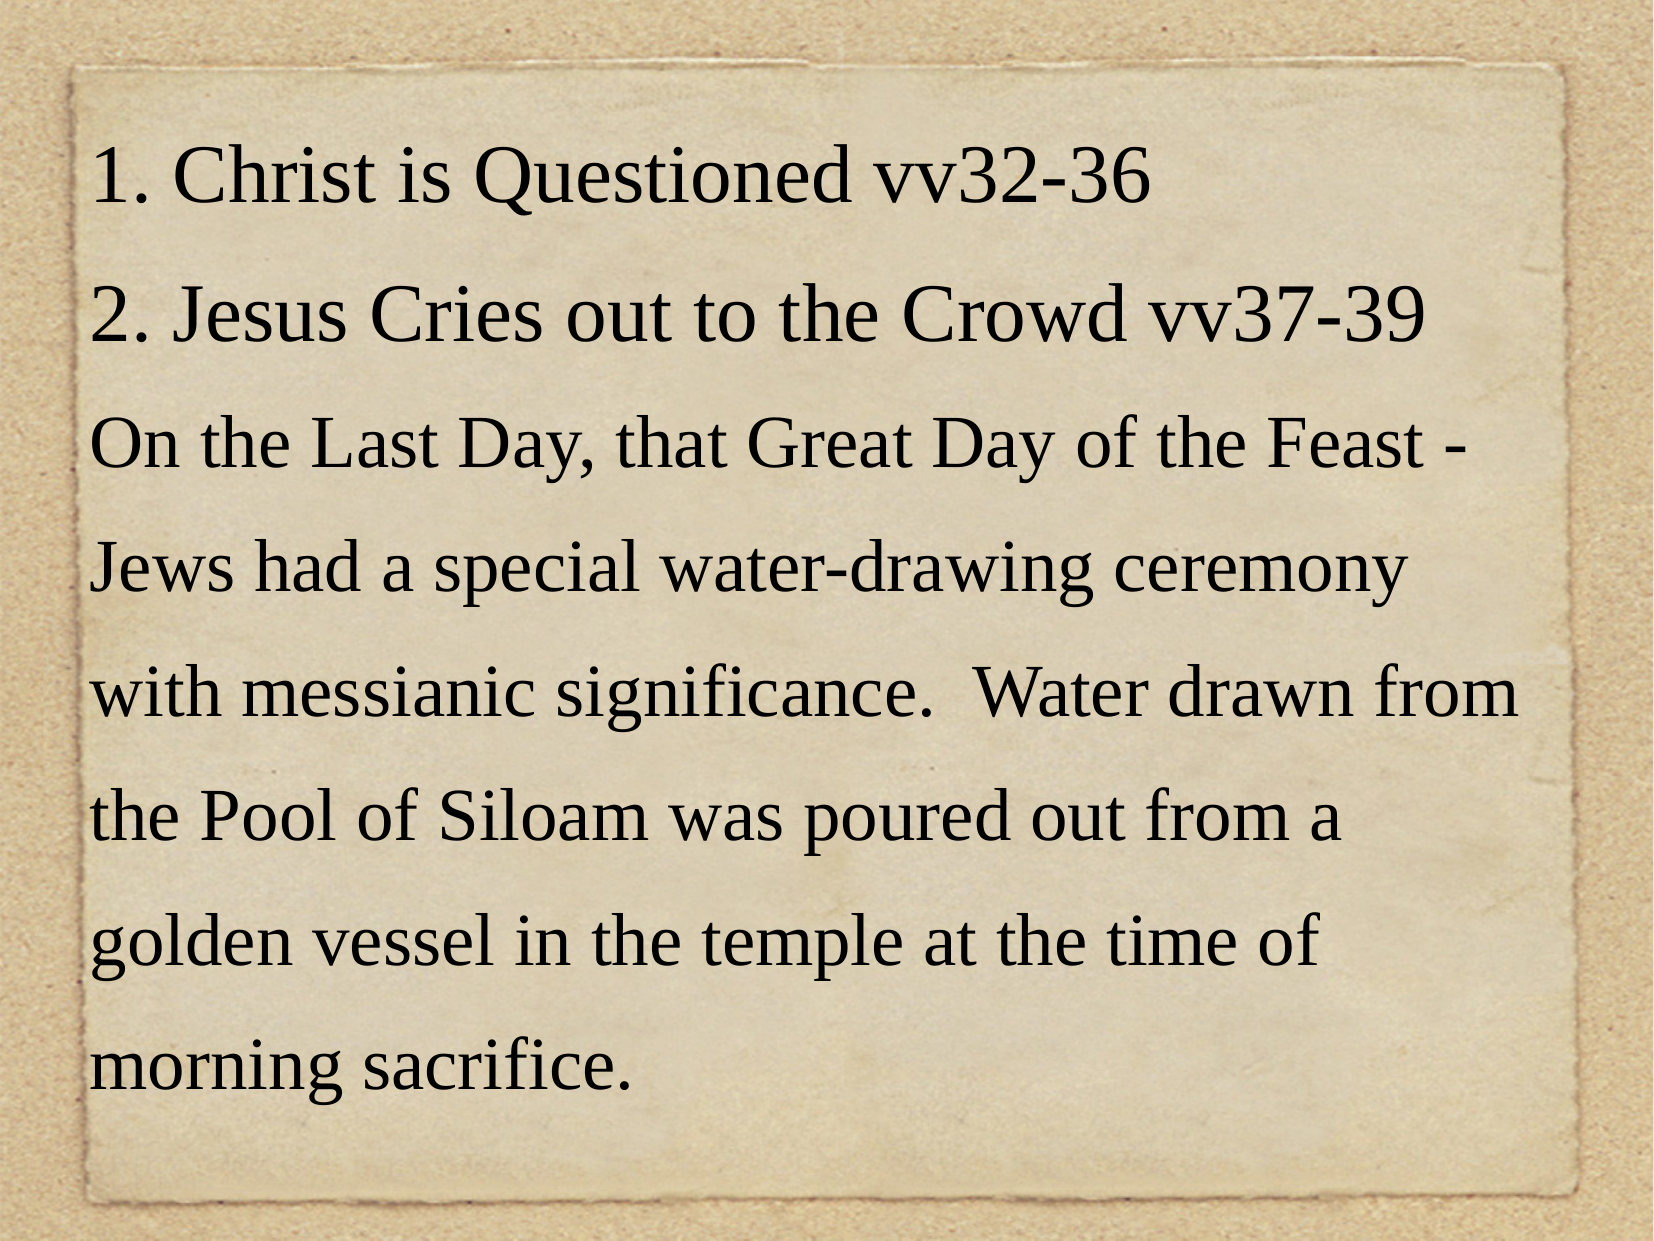

1. Christ is Questioned vv32-36
2. Jesus Cries out to the Crowd vv37-39
On the Last Day, that Great Day of the Feast -
Jews had a special water-drawing ceremony with messianic significance. Water drawn from the Pool of Siloam was poured out from a golden vessel in the temple at the time of morning sacrifice.